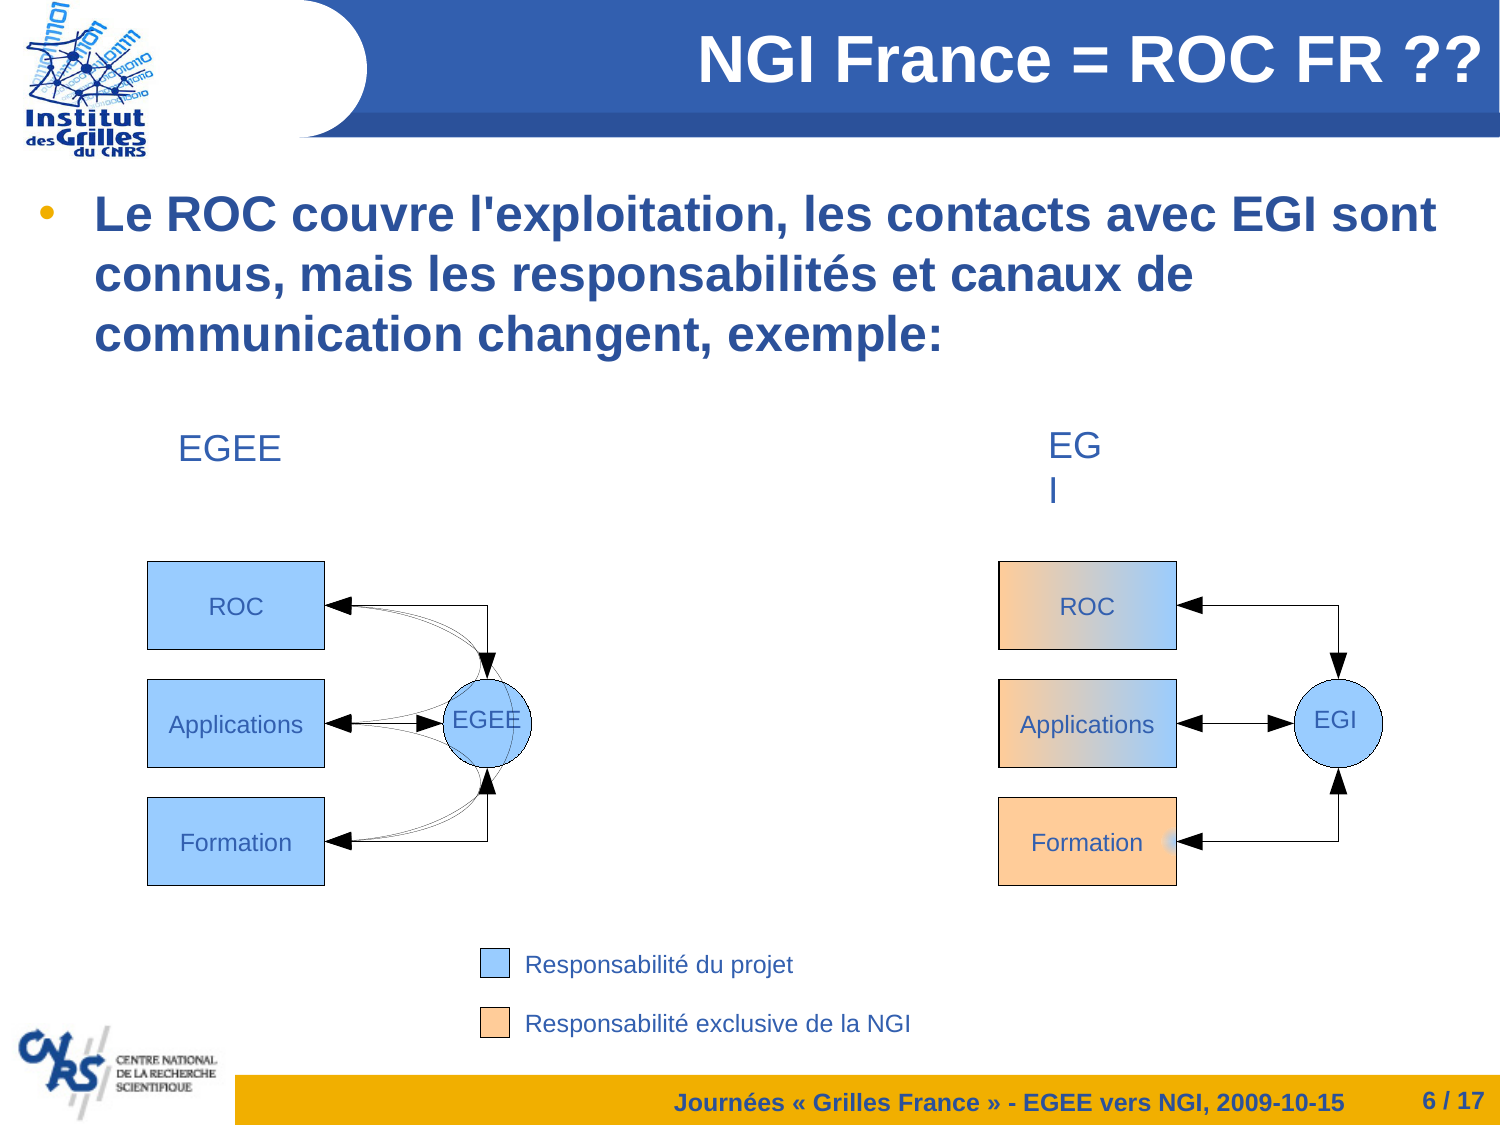

# NGI France = ROC FR ??
Le ROC couvre l'exploitation, les contacts avec EGI sont connus, mais les responsabilités et canaux de communication changent, exemple:
EGI
EGEE
ROC
ROC
Applications
Applications
EGEE
EGI
Formation
Formation
Responsabilité du projet
Responsabilité exclusive de la NGI
Journées « Grilles France » - EGEE vers NGI, 2009-10-15